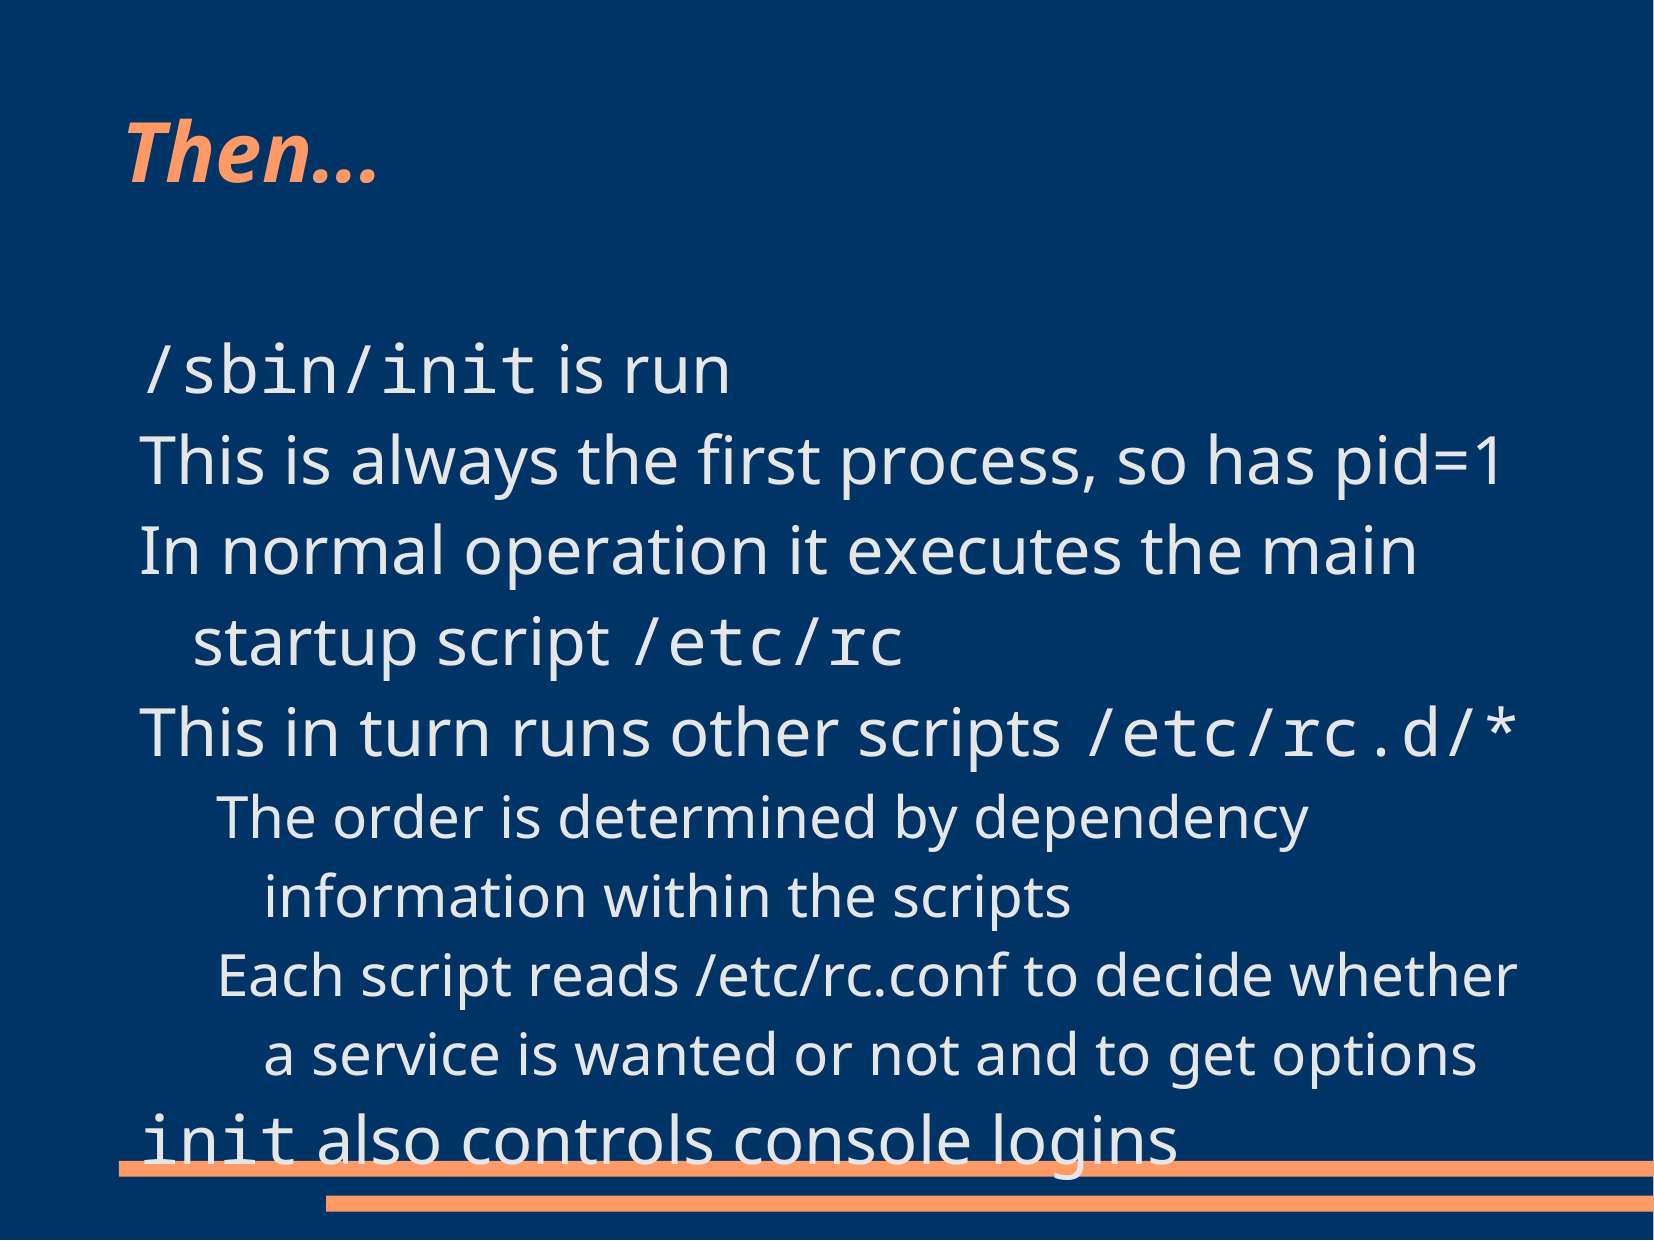

# Then...
/sbin/init is run
This is always the first process, so has pid=1
In normal operation it executes the main startup script /etc/rc
This in turn runs other scripts /etc/rc.d/*
The order is determined by dependency information within the scripts
Each script reads /etc/rc.conf to decide whether a service is wanted or not and to get options
init also controls console logins